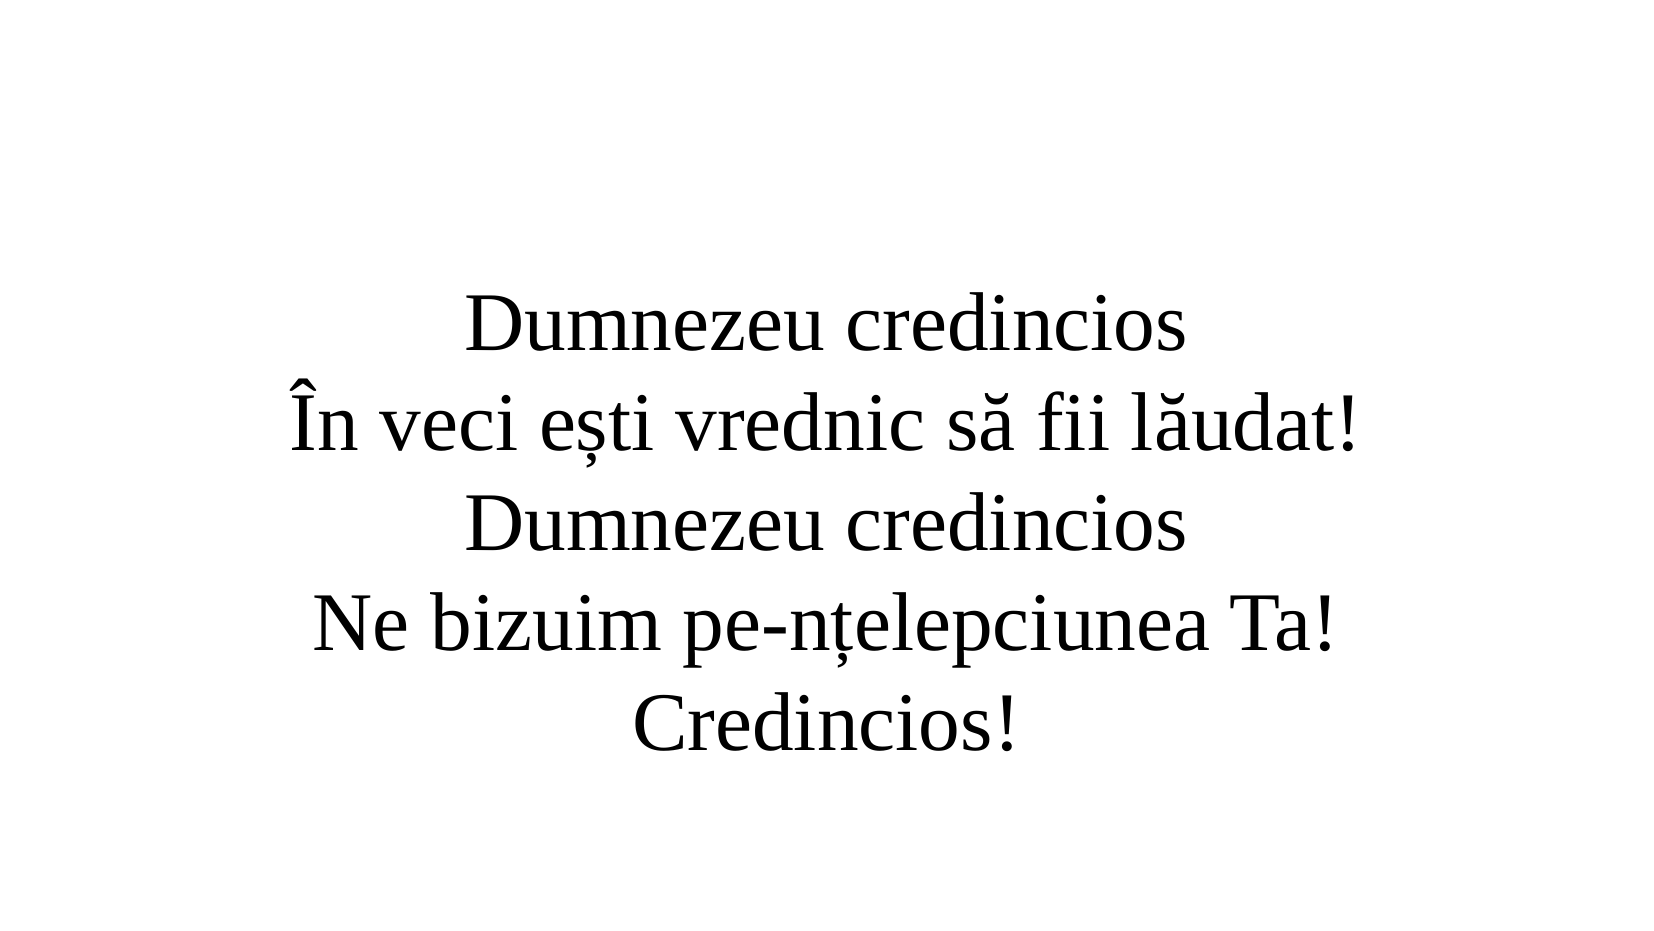

# Dumnezeu credincios
În veci ești vrednic să fii lăudat!
Dumnezeu credincios
Ne bizuim pe-nțelepciunea Ta!
Credincios!